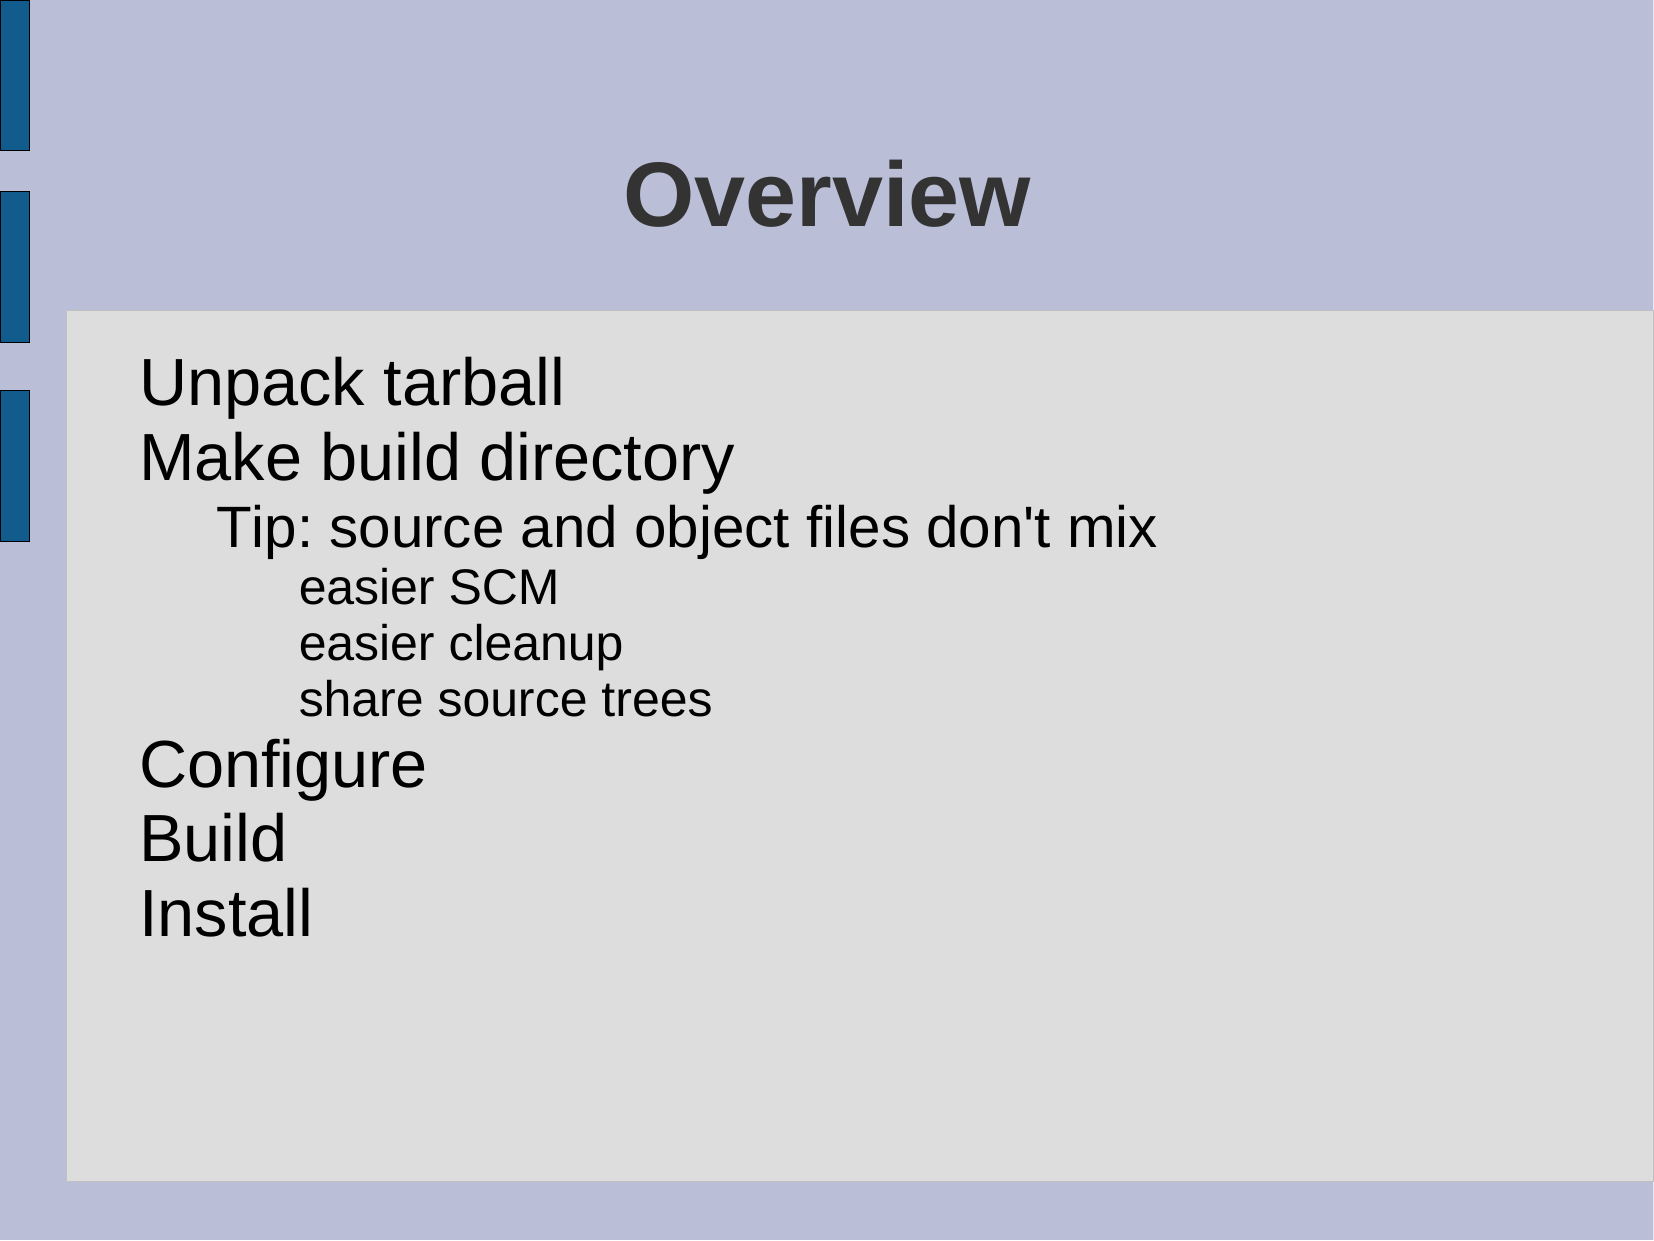

# Overview
Unpack tarball
Make build directory
Tip: source and object files don't mix
easier SCM
easier cleanup
share source trees
Configure
Build
Install